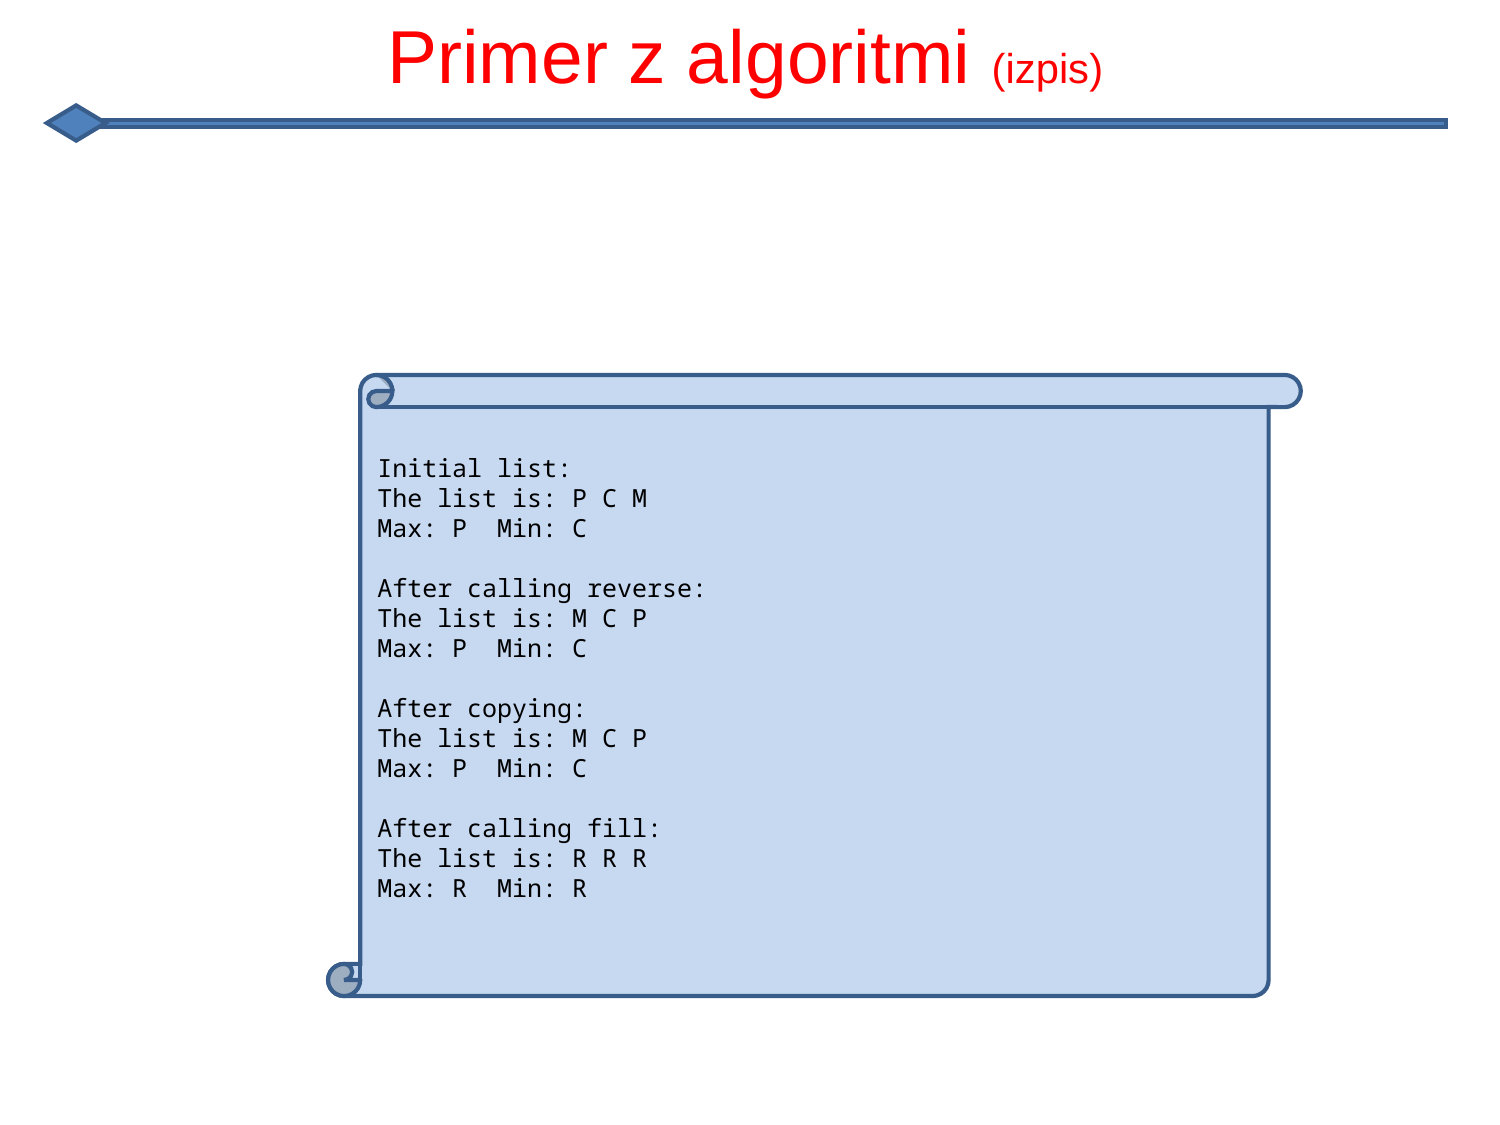

# Primer z algoritmi (izpis)
Initial list:
The list is: P C M
Max: P Min: C
After calling reverse:
The list is: M C P
Max: P Min: C
After copying:
The list is: M C P
Max: P Min: C
After calling fill:
The list is: R R R
Max: R Min: R